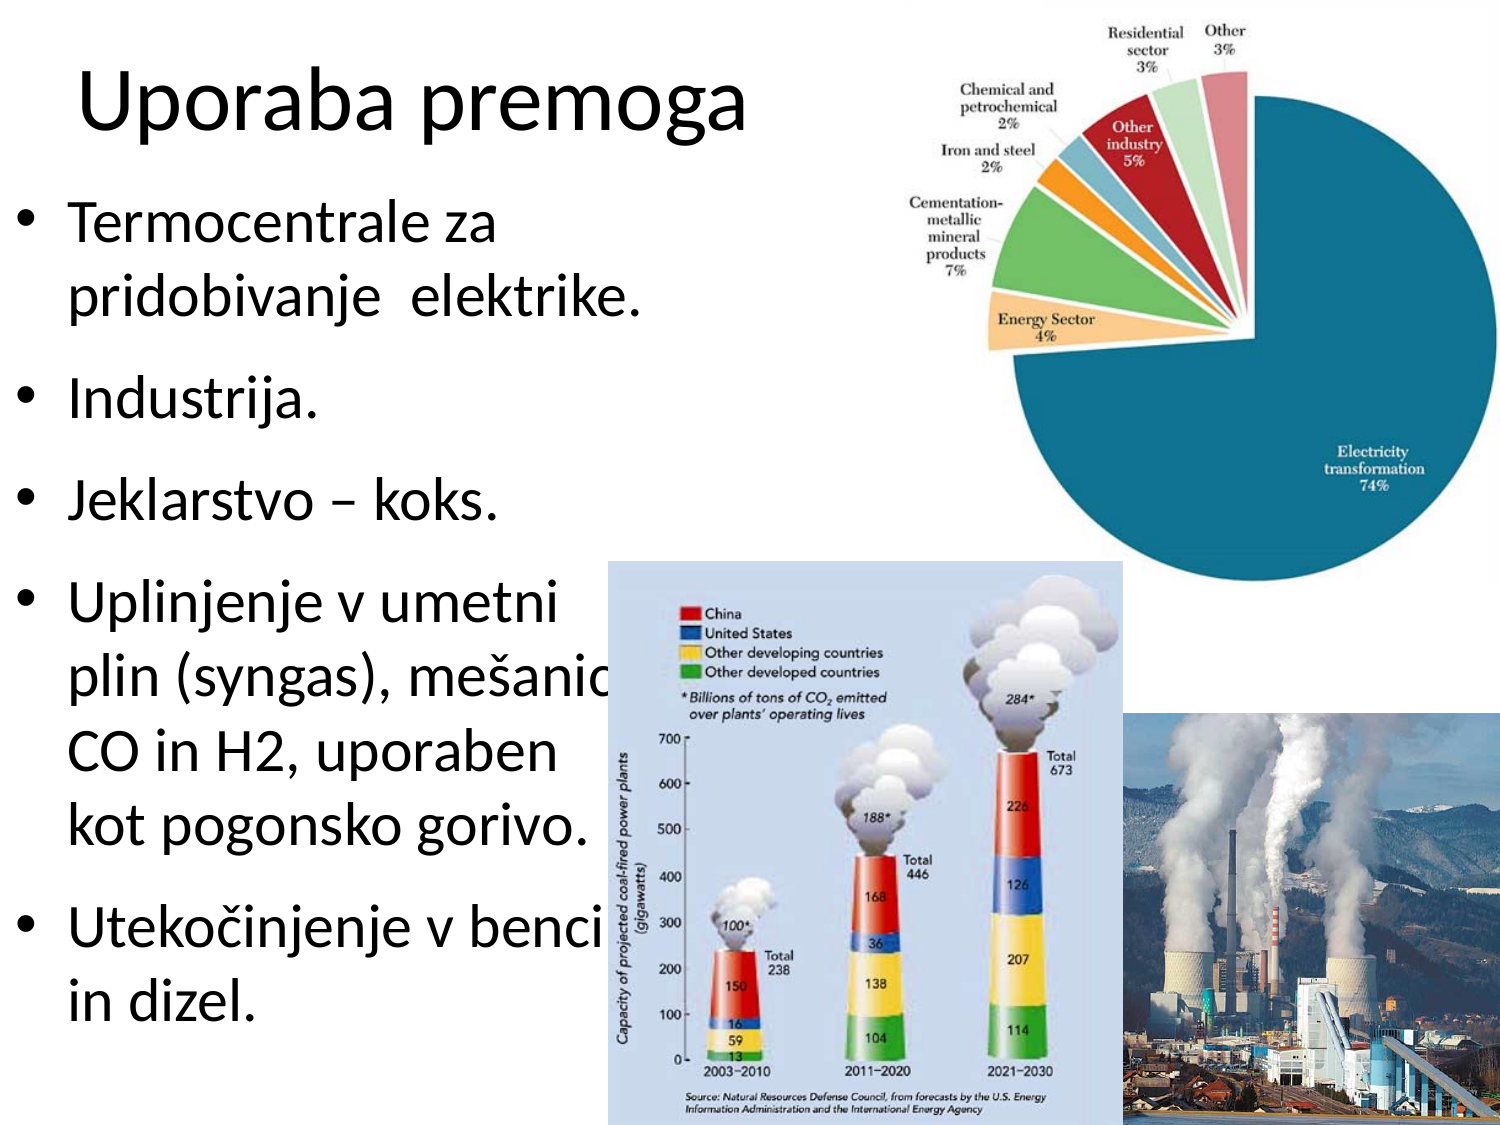

# Uporaba premoga
Termocentrale za pridobivanje elektrike.
Industrija.
Jeklarstvo – koks.
Uplinjenje v umetni plin (syngas), mešanico CO in H2, uporaben kot pogonsko gorivo.
Utekočinjenje v bencin in dizel.